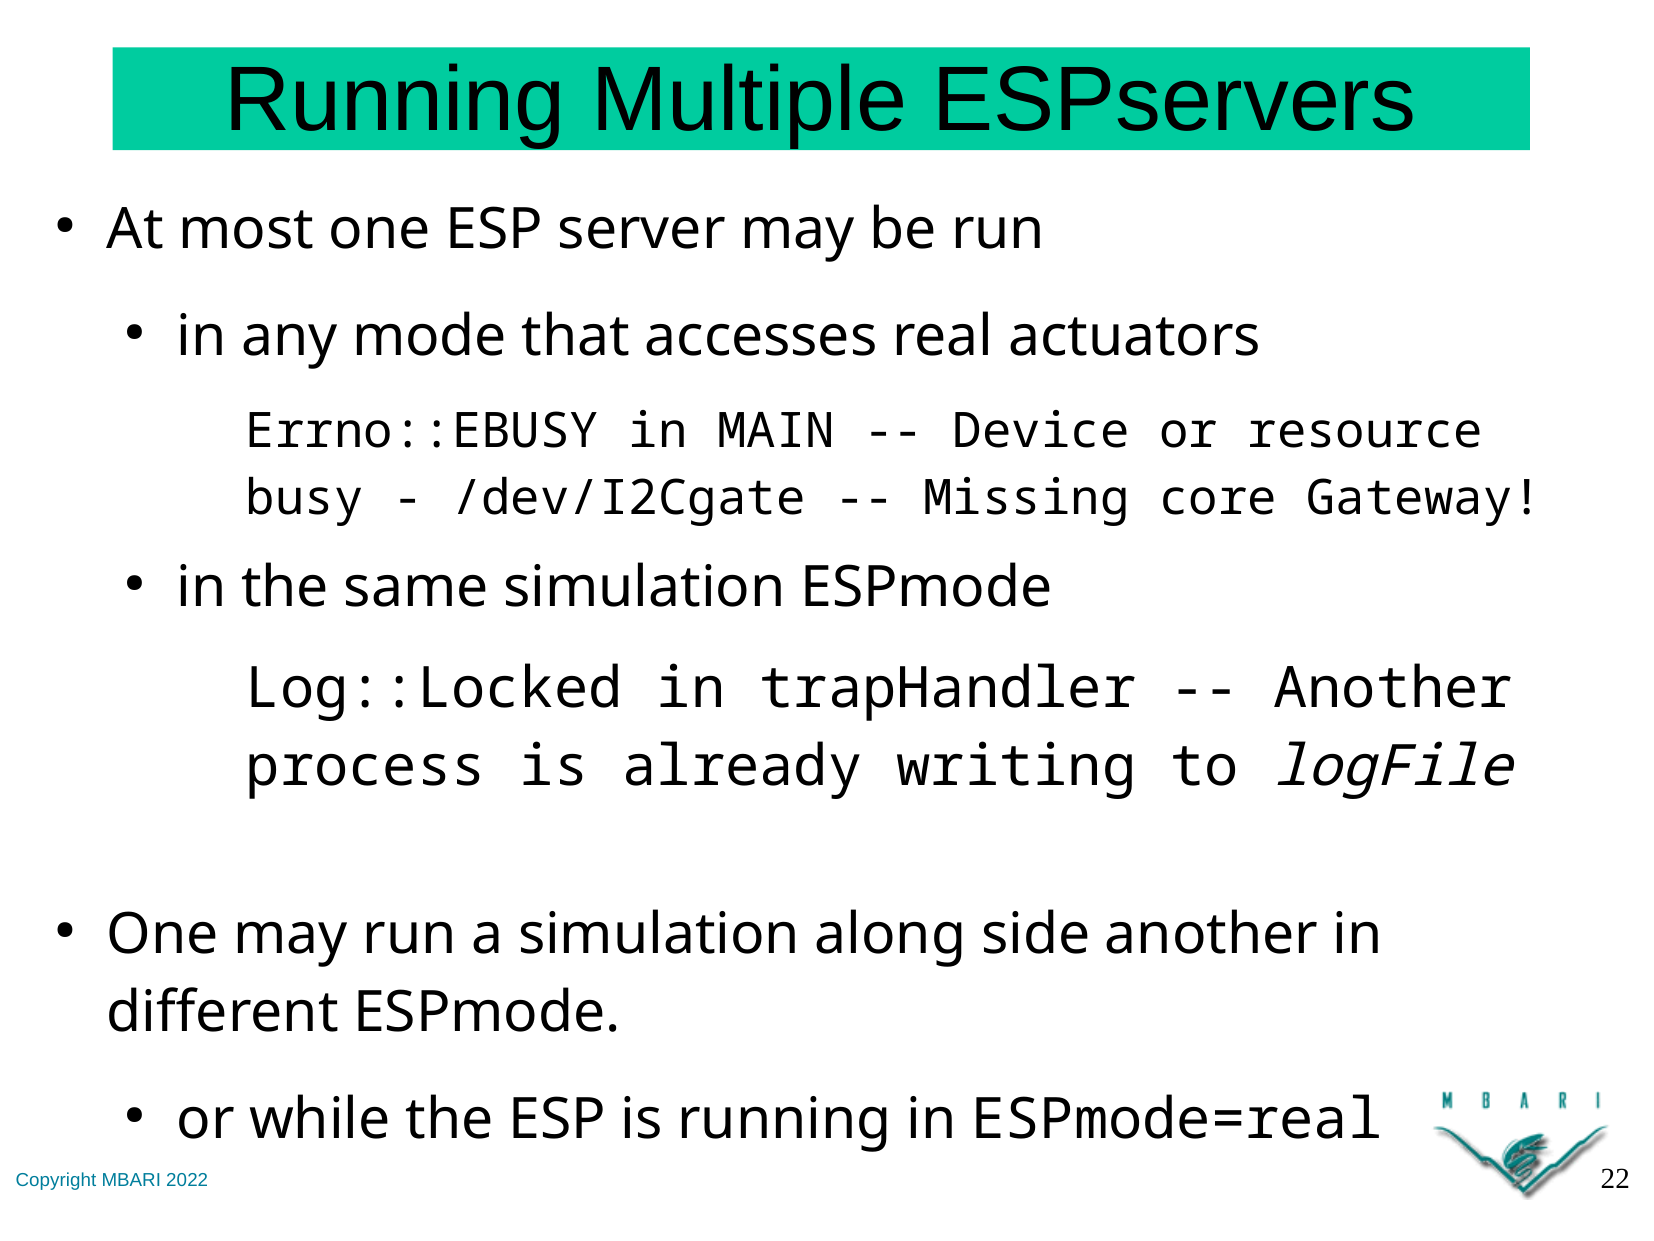

# Running Multiple ESPservers
At most one ESP server may be run
in any mode that accesses real actuators
Errno::EBUSY in MAIN -- Device or resource busy - /dev/I2Cgate -- Missing core Gateway!
in the same simulation ESPmode
Log::Locked in trapHandler -- Another process is already writing to logFile
One may run a simulation along side another in different ESPmode.
or while the ESP is running in ESPmode=real